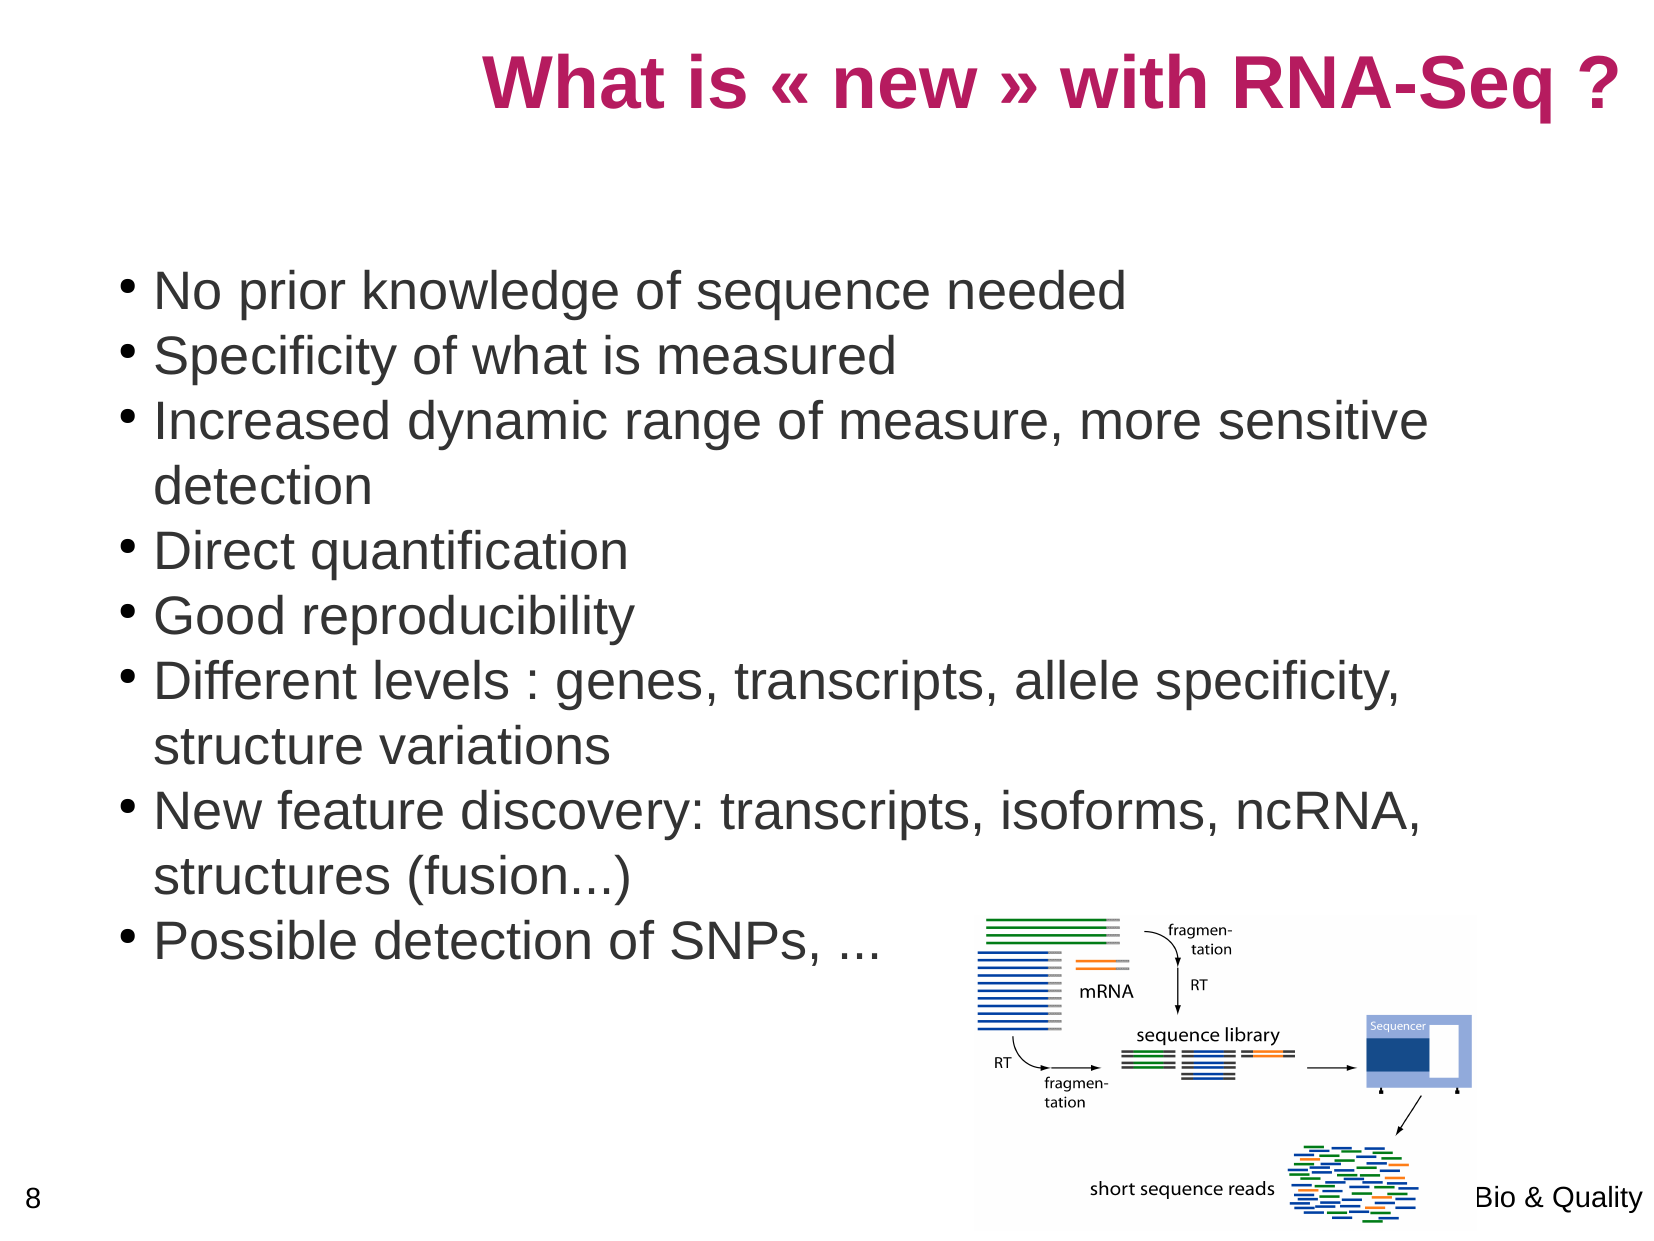

What is « new » with RNA-Seq ?
No prior knowledge of sequence needed
Specificity of what is measured
Increased dynamic range of measure, more sensitive detection
Direct quantification
Good reproducibility
Different levels : genes, transcripts, allele specificity, structure variations
New feature discovery: transcripts, isoforms, ncRNA, structures (fusion...)
Possible detection of SNPs, ...